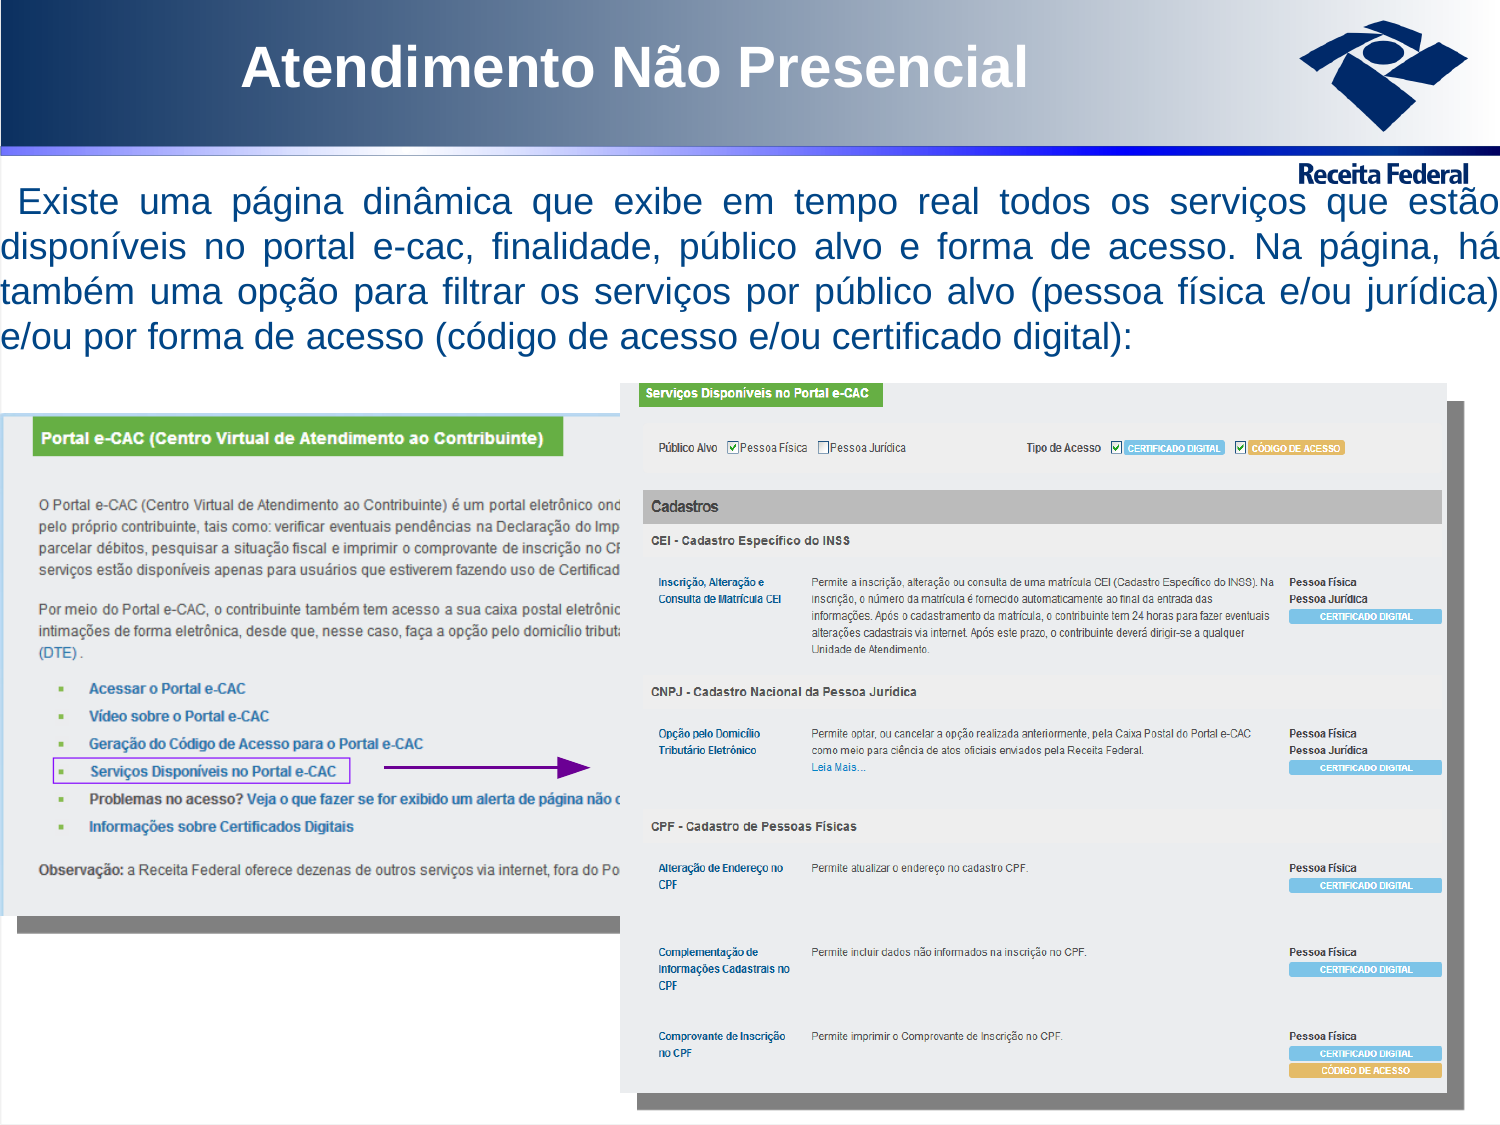

Atendimento Não Presencial
	Existe uma página dinâmica que exibe em tempo real todos os serviços que estão disponíveis no portal e-cac, finalidade, público alvo e forma de acesso. Na página, há também uma opção para filtrar os serviços por público alvo (pessoa física e/ou jurídica) e/ou por forma de acesso (código de acesso e/ou certificado digital):
#